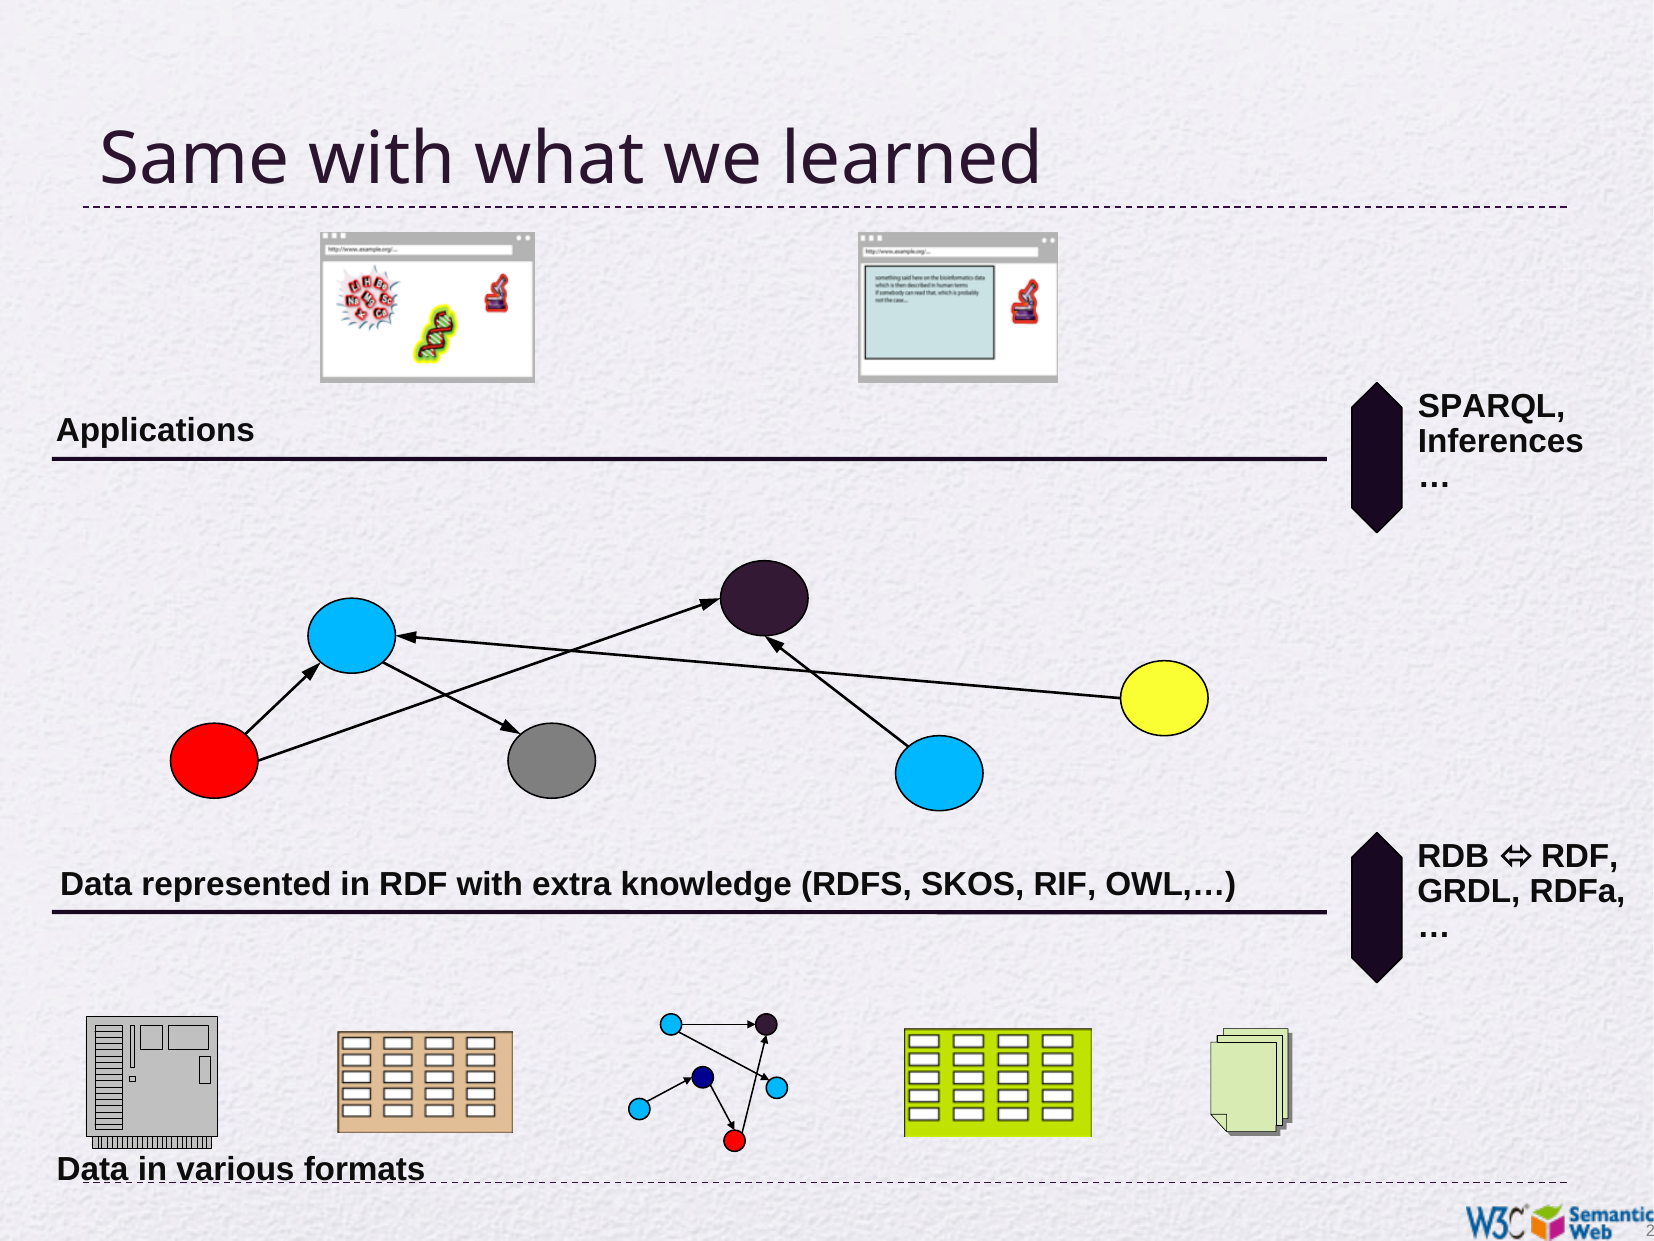

# Same with what we learned
SPARQL,
Inferences
…
Applications
RDB  RDF,
GRDL, RDFa,
…
Data represented in RDF with extra knowledge (RDFS, SKOS, RIF, OWL,…)
Data in various formats